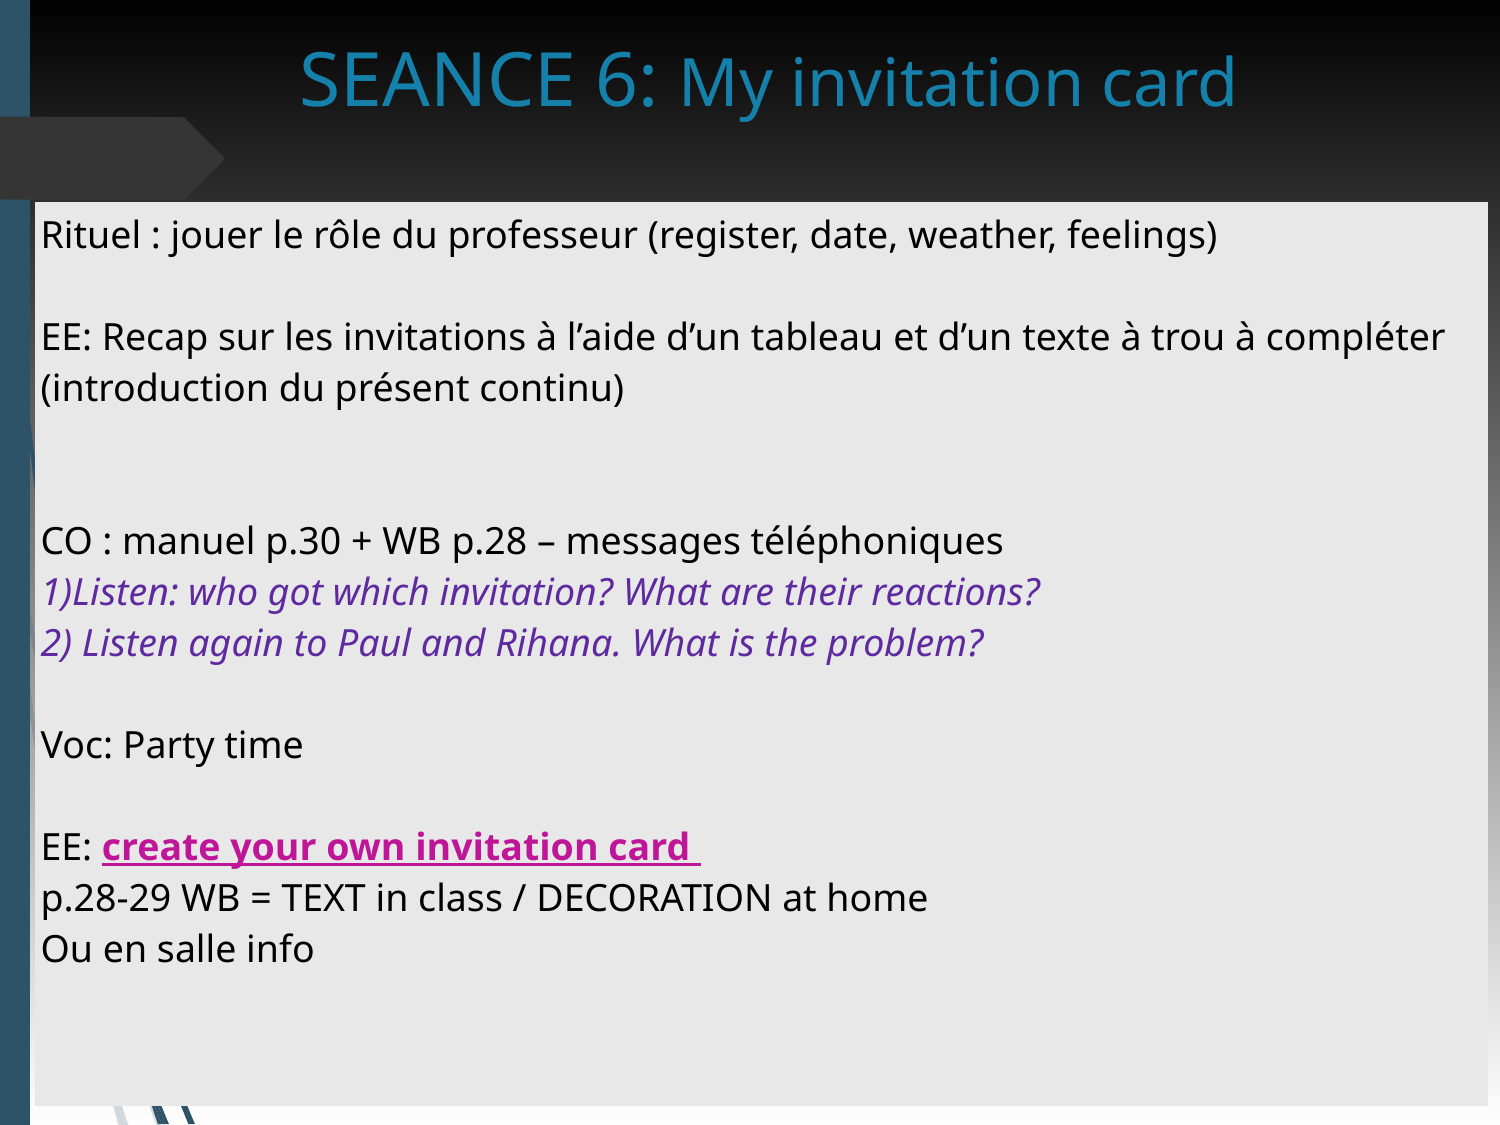

# SEANCE 6: My invitation card
| Rituel : jouer le rôle du professeur (register, date, weather, feelings) EE: Recap sur les invitations à l’aide d’un tableau et d’un texte à trou à compléter (introduction du présent continu)   CO : manuel p.30 + WB p.28 – messages téléphoniques 1)Listen: who got which invitation? What are their reactions? 2) Listen again to Paul and Rihana. What is the problem?   Voc: Party time EE: create your own invitation card p.28-29 WB = TEXT in class / DECORATION at home Ou en salle info |
| --- |